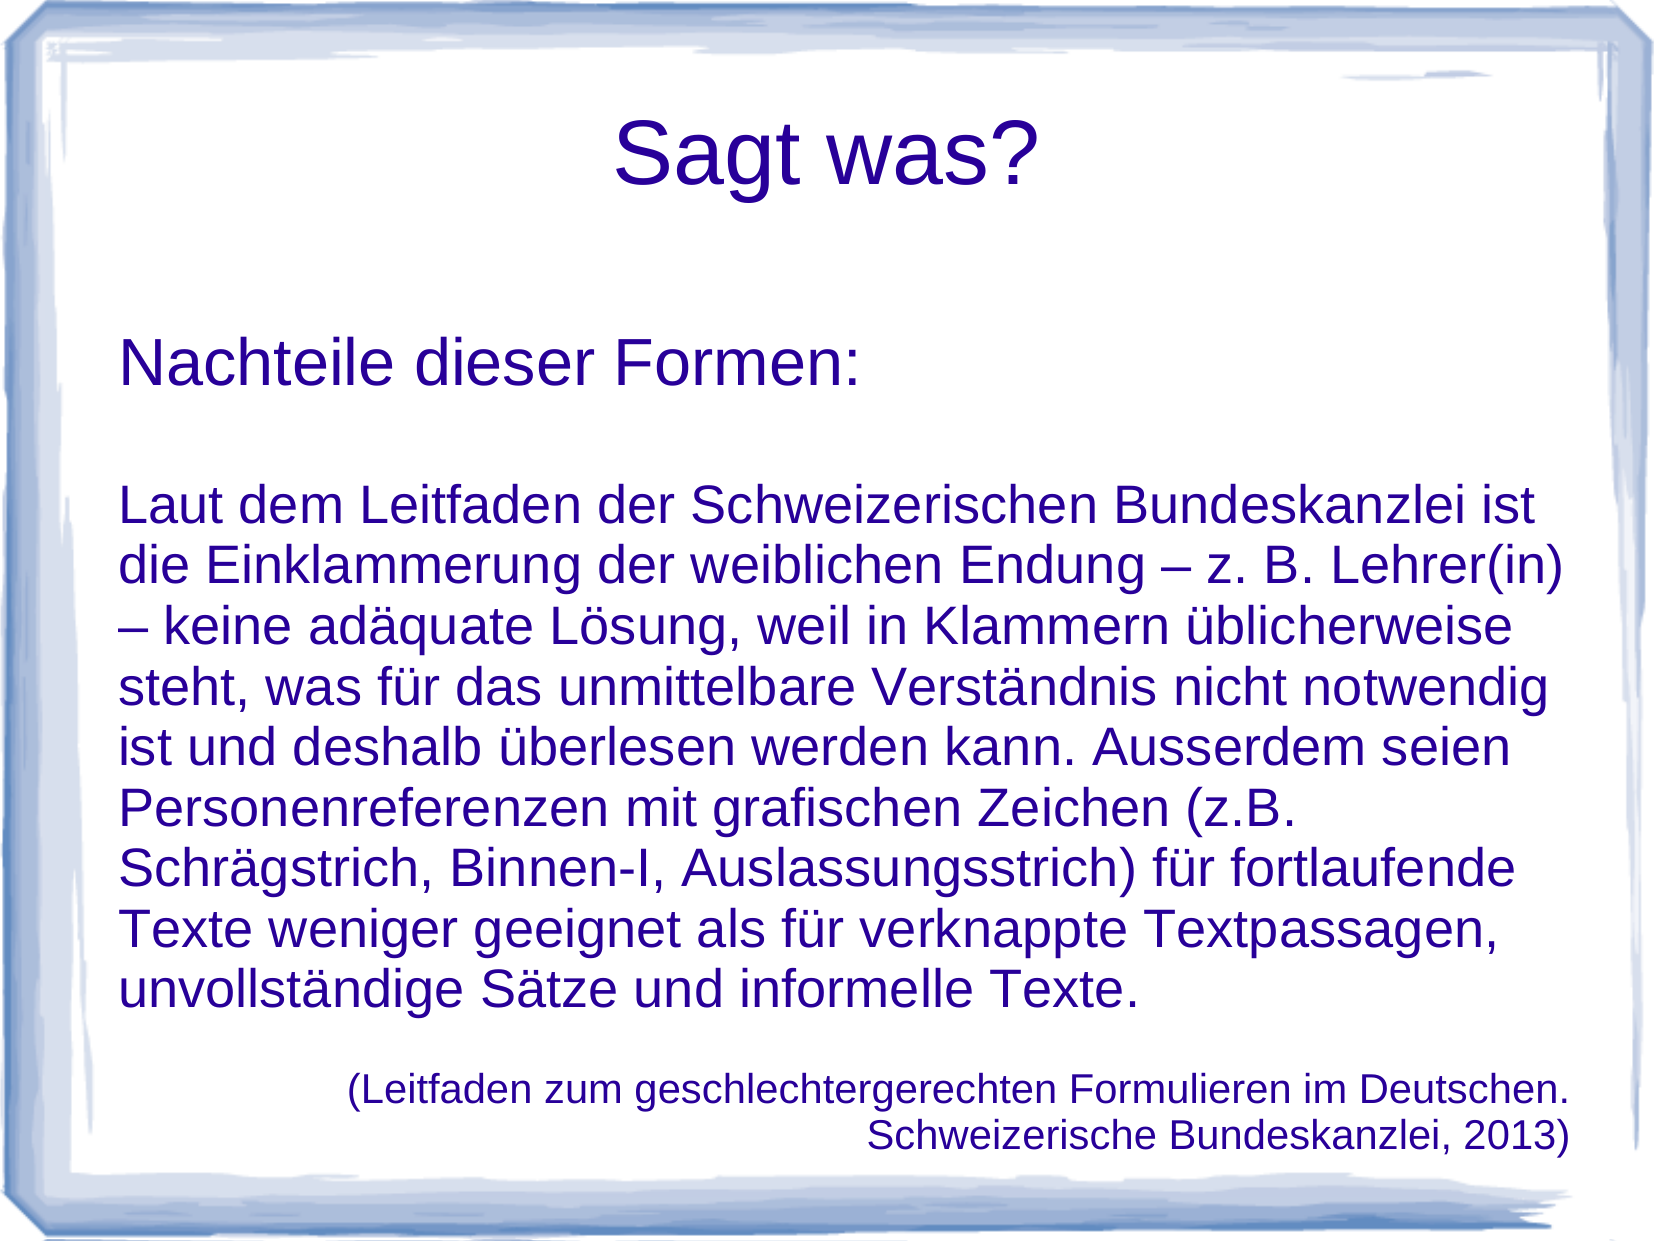

# Sagt was?
Nachteile dieser Formen:
Laut dem Leitfaden der Schweizerischen Bundeskanzlei ist die Einklammerung der weiblichen Endung – z. B. Lehrer(in) – keine adäquate Lösung, weil in Klammern üblicherweise steht, was für das unmittelbare Verständnis nicht notwendig ist und deshalb überlesen werden kann. Ausserdem seien Personenreferenzen mit grafischen Zeichen (z.B. Schrägstrich, Binnen-I, Auslassungsstrich) für fortlaufende Texte weniger geeignet als für verknappte Textpassagen, unvollständige Sätze und informelle Texte.
(Leitfaden zum geschlechtergerechten Formulieren im Deutschen. Schweizerische Bundeskanzlei, 2013)